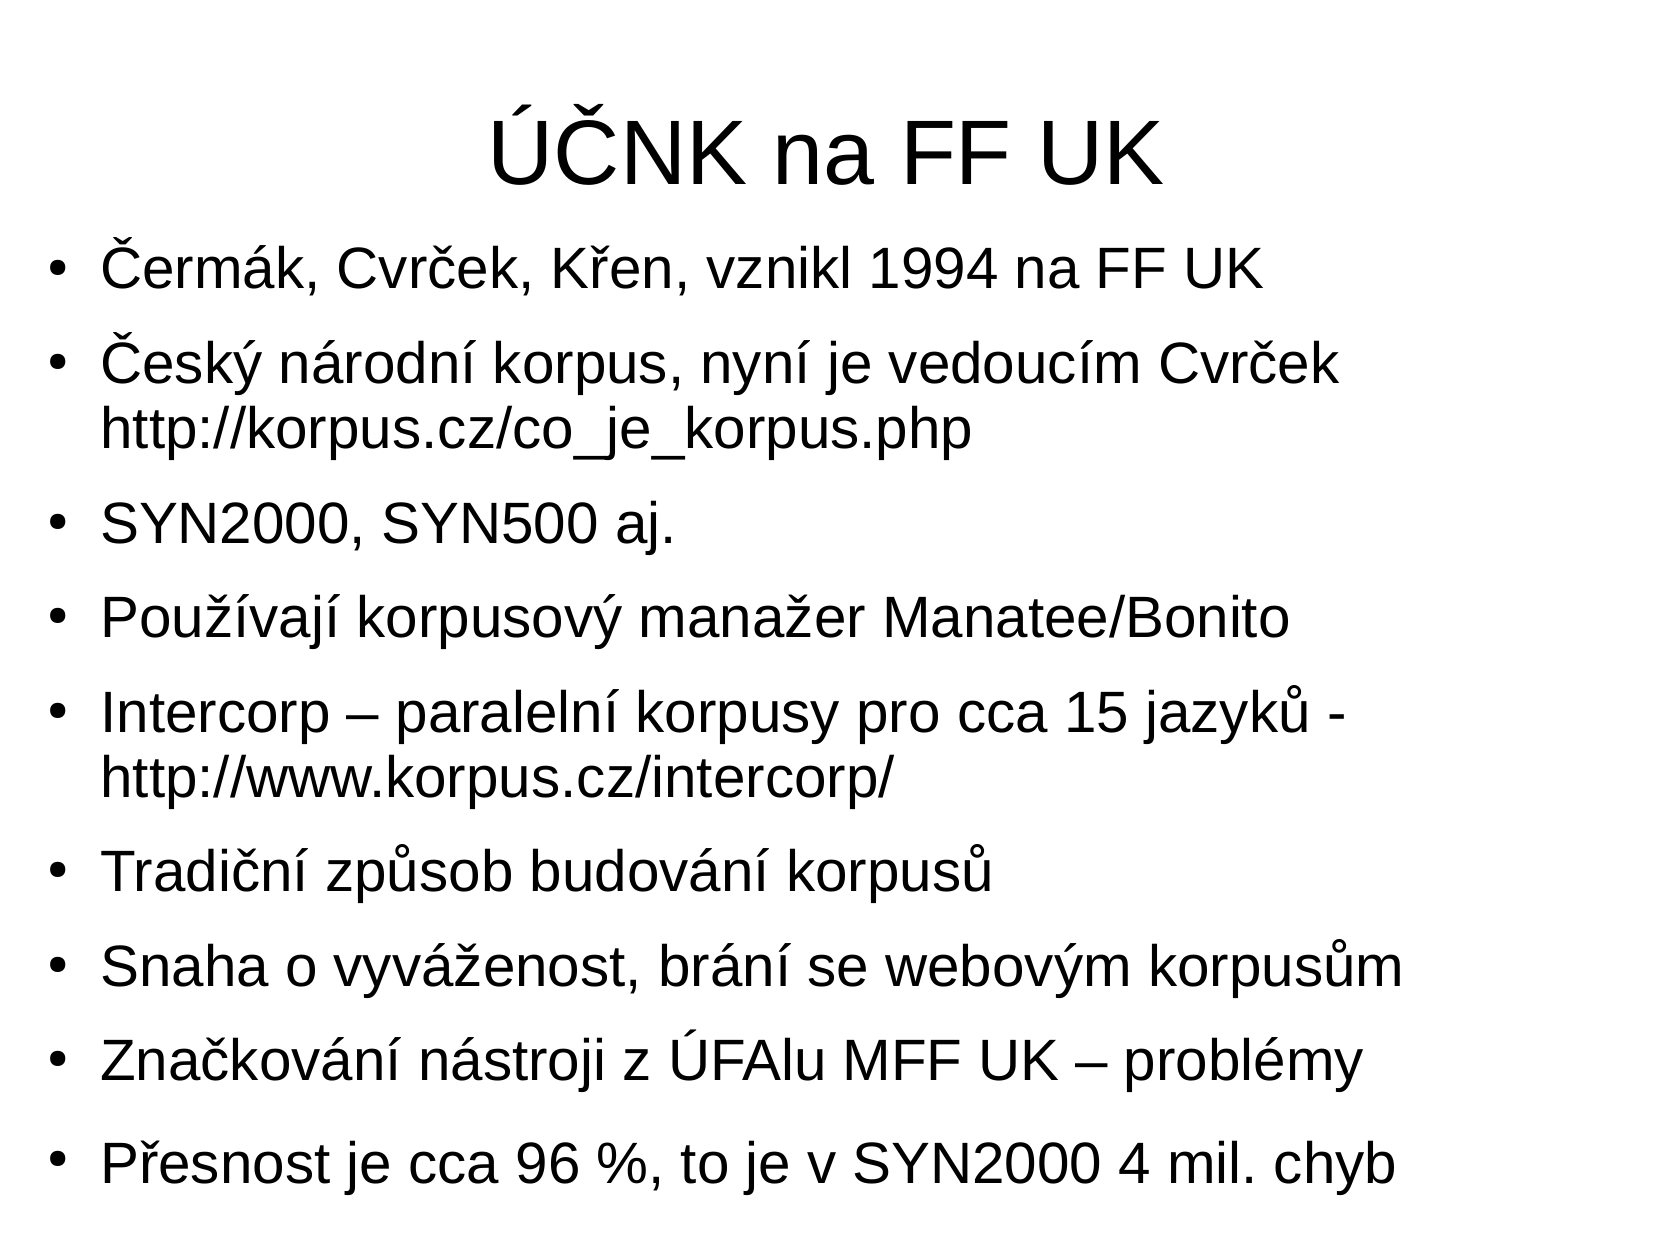

# ÚČNK na FF UK
Čermák, Cvrček, Křen, vznikl 1994 na FF UK
Český národní korpus, nyní je vedoucím Cvrček http://korpus.cz/co_je_korpus.php
SYN2000, SYN500 aj.
Používají korpusový manažer Manatee/Bonito
Intercorp – paralelní korpusy pro cca 15 jazyků - http://www.korpus.cz/intercorp/
Tradiční způsob budování korpusů
Snaha o vyváženost, brání se webovým korpusům
Značkování nástroji z ÚFAlu MFF UK – problémy
Přesnost je cca 96 %, to je v SYN2000 4 mil. chyb